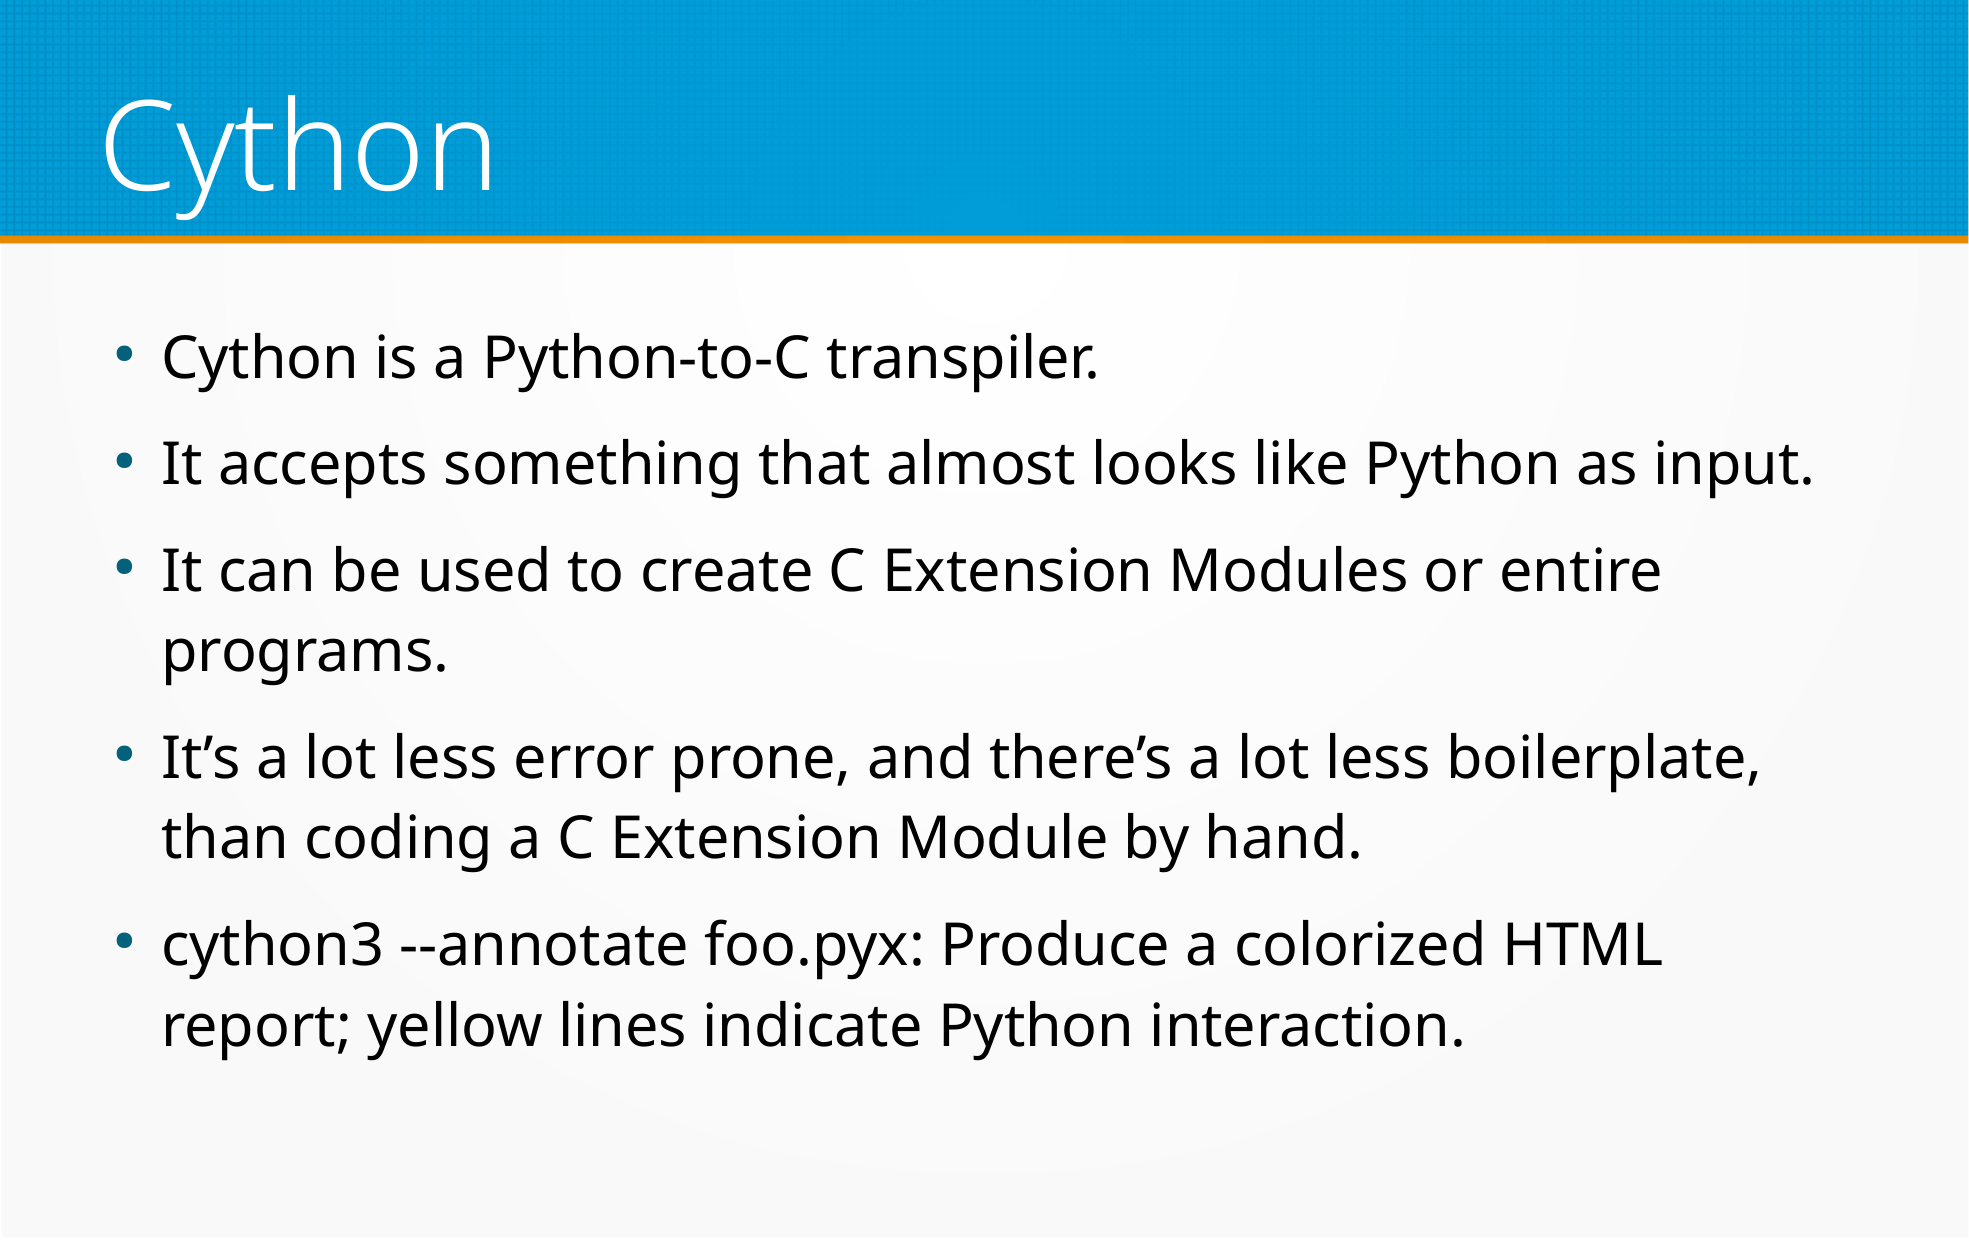

# Cython
Cython is a Python-to-C transpiler.
It accepts something that almost looks like Python as input.
It can be used to create C Extension Modules or entire programs.
It’s a lot less error prone, and there’s a lot less boilerplate, than coding a C Extension Module by hand.
cython3 --annotate foo.pyx: Produce a colorized HTML report; yellow lines indicate Python interaction.